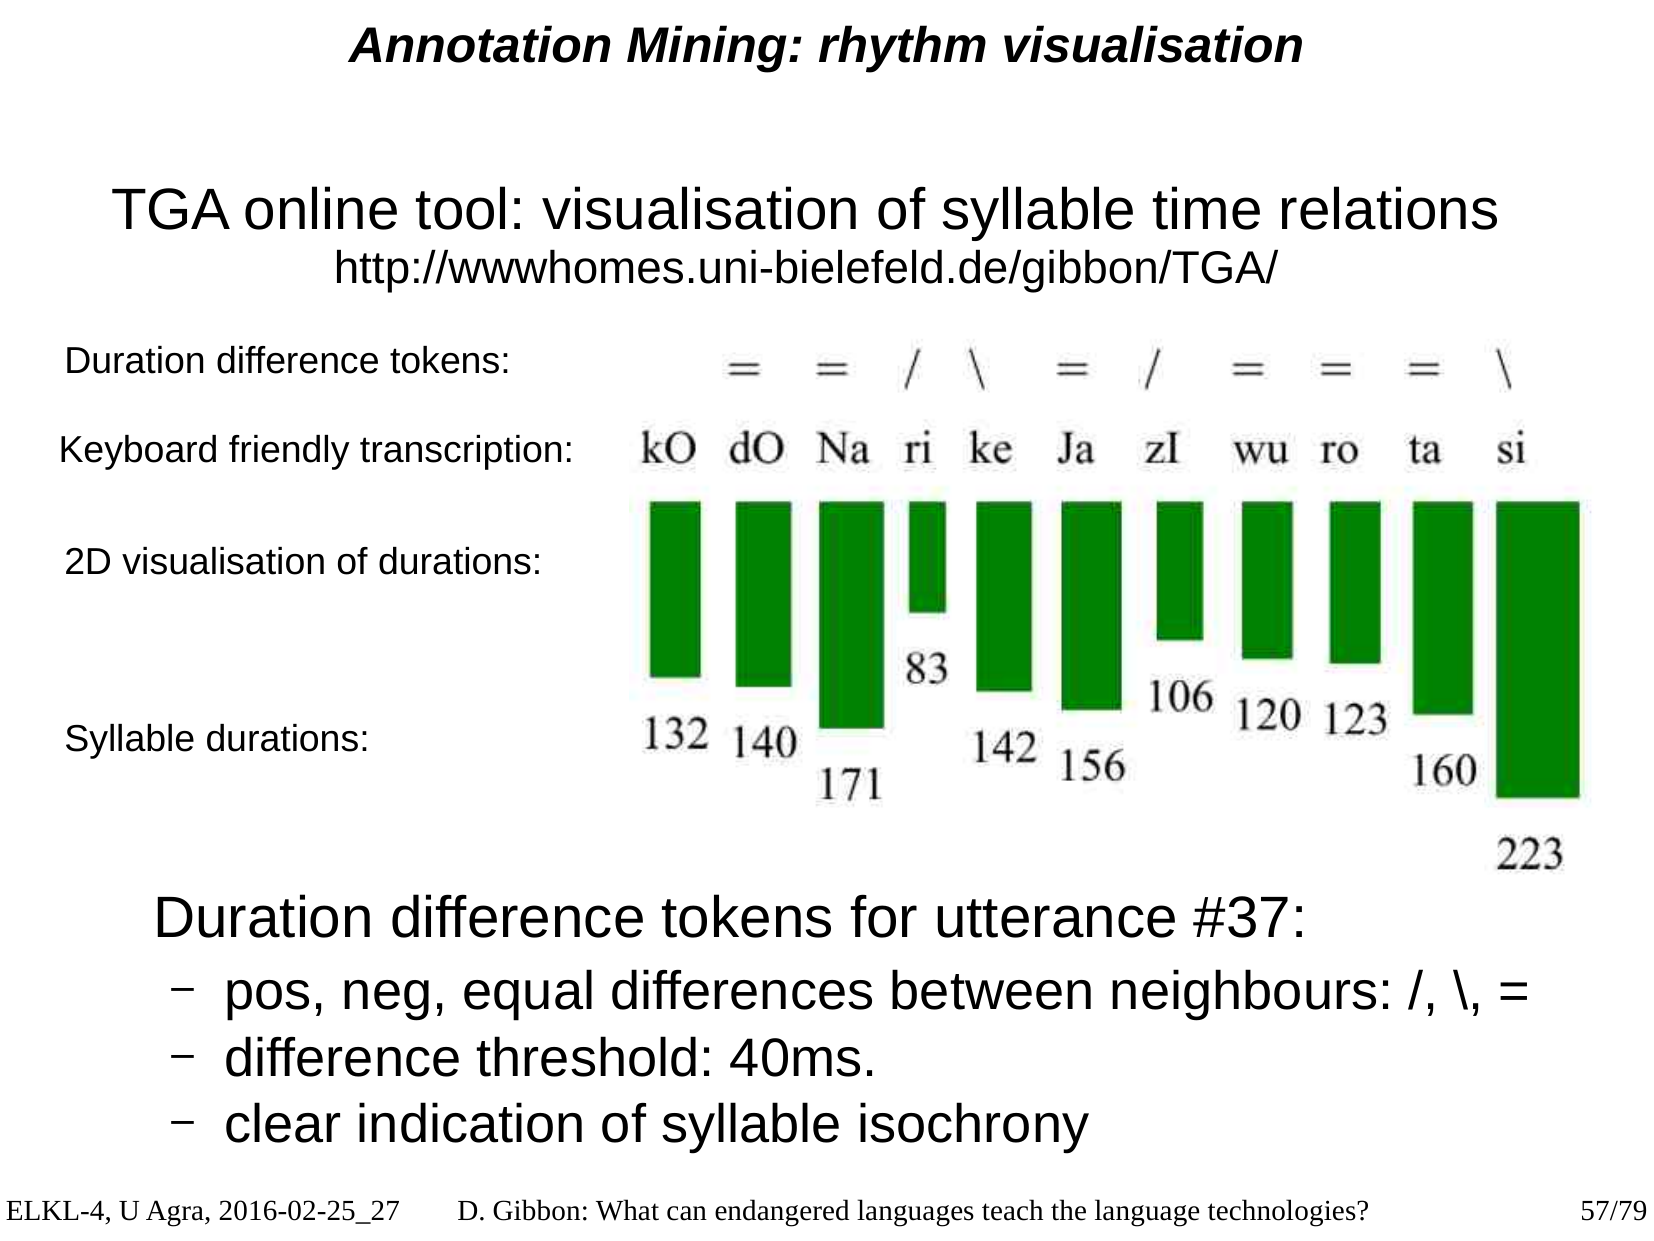

# Annotation Mining: rhythm visualisation
TGA online tool: visualisation of syllable time relations
http://wwwhomes.uni-bielefeld.de/gibbon/TGA/
Duration difference tokens:
Keyboard friendly transcription:
2D visualisation of durations:
Syllable durations:
Duration difference tokens for utterance #37:
pos, neg, equal differences between neighbours: /, \, =
difference threshold: 40ms.
clear indication of syllable isochrony
ELKL-4, U Agra, 2016-02-25_27
D. Gibbon: What can endangered languages teach the language technologies?
57